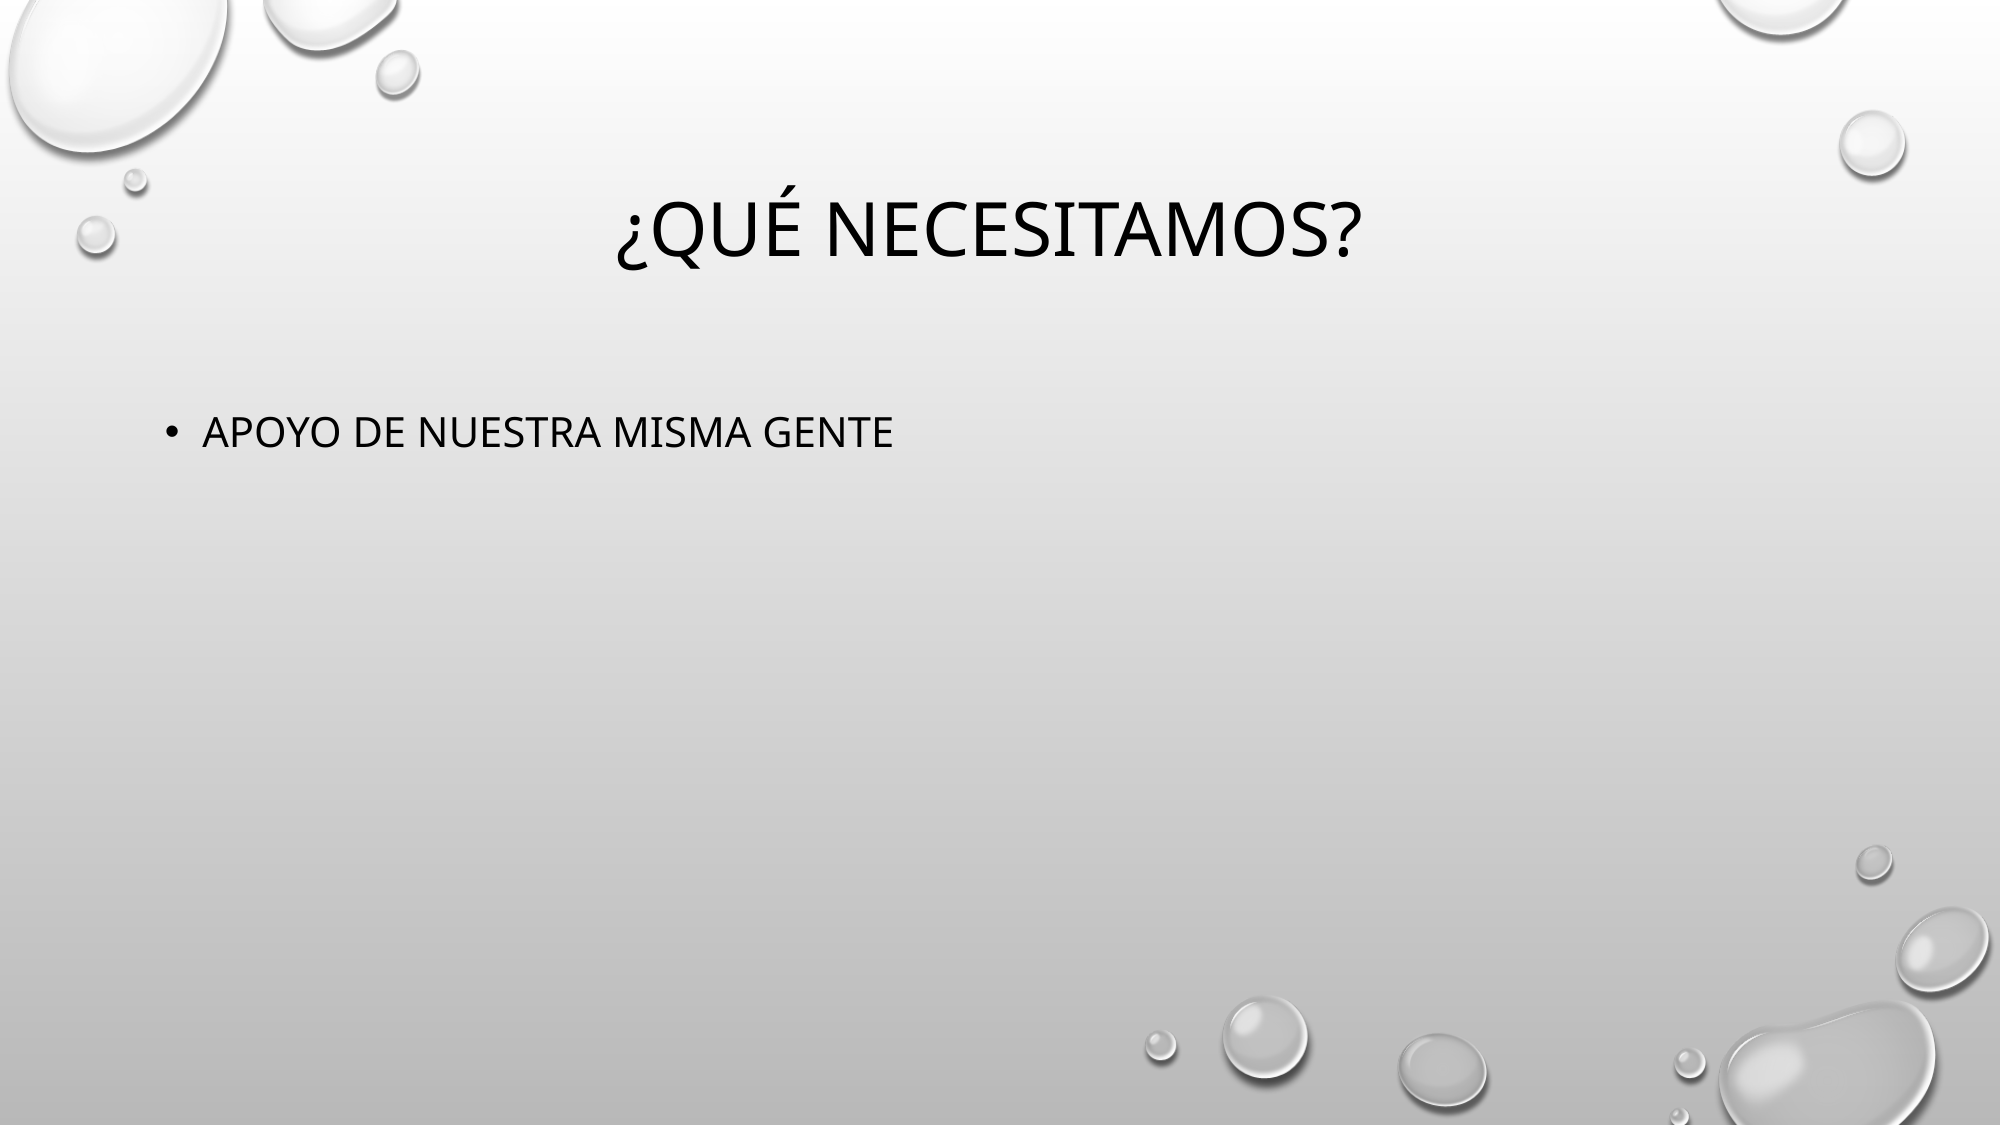

# ¿Qué necesitamos?
Apoyo de nuestra misma gente